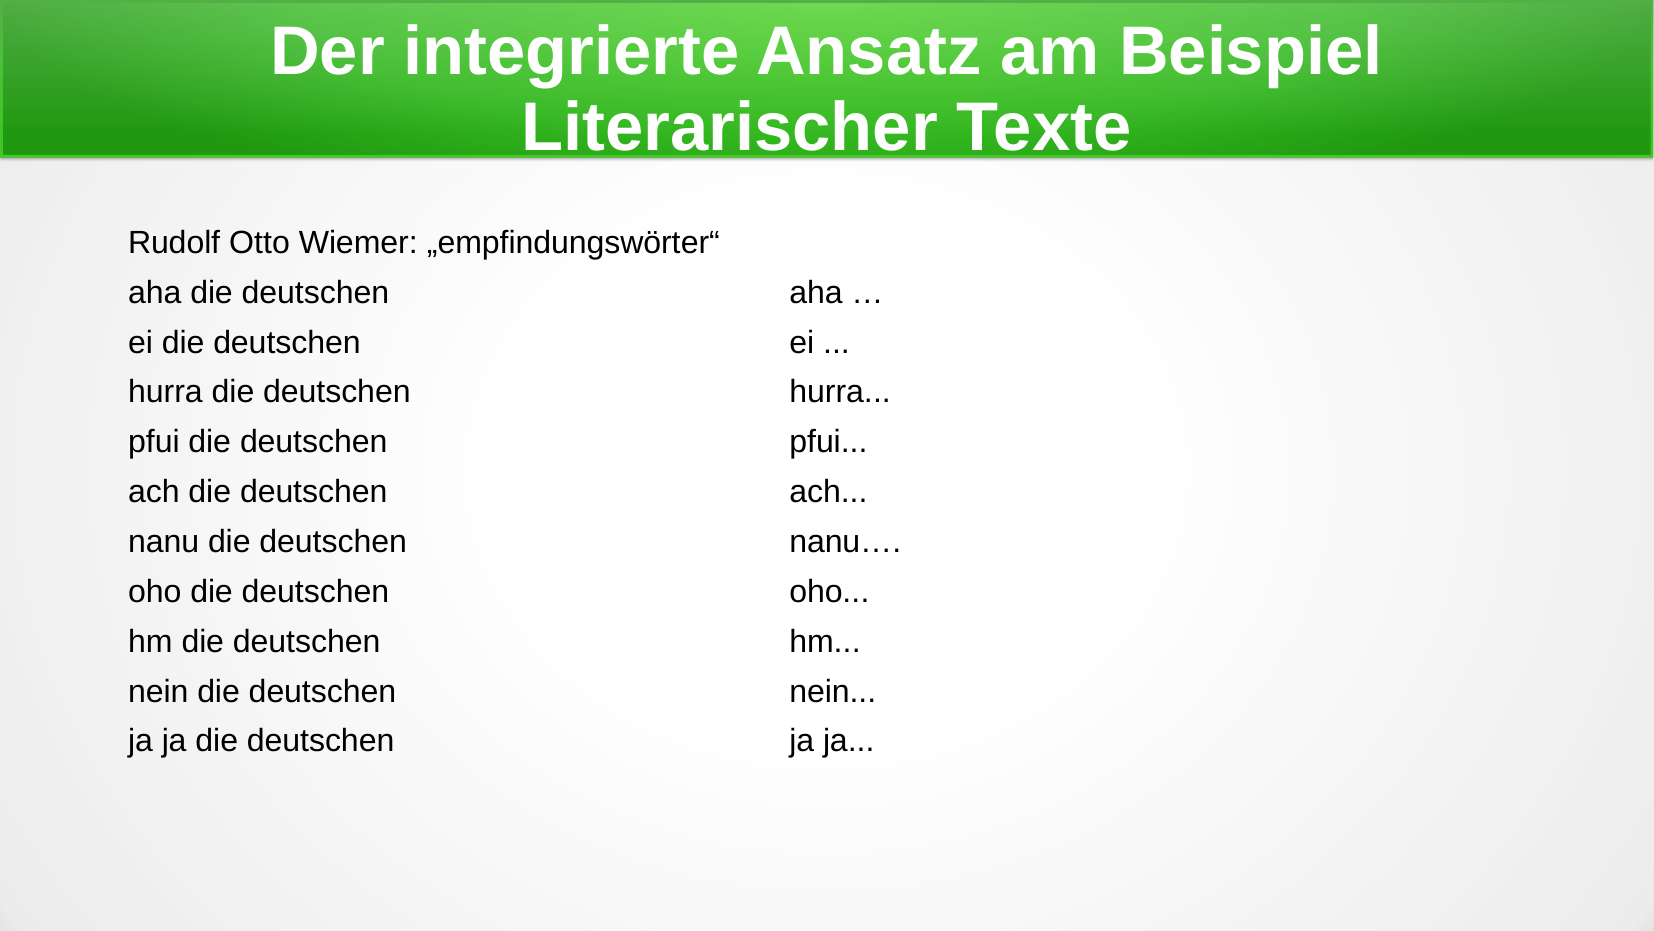

# Der integrierte Ansatz am Beispiel Literarischer Texte
Rudolf Otto Wiemer: „empfindungswörter“
aha die deutschen 									aha …
ei die deutschen 									ei ...
hurra die deutschen								 	hurra...
pfui die deutschen 									pfui...
ach die deutschen 									ach...
nanu die deutschen 								nanu….
oho die deutschen 									oho...
hm die deutschen 									hm...
nein die deutschen 									nein...
ja ja die deutschen 									ja ja...